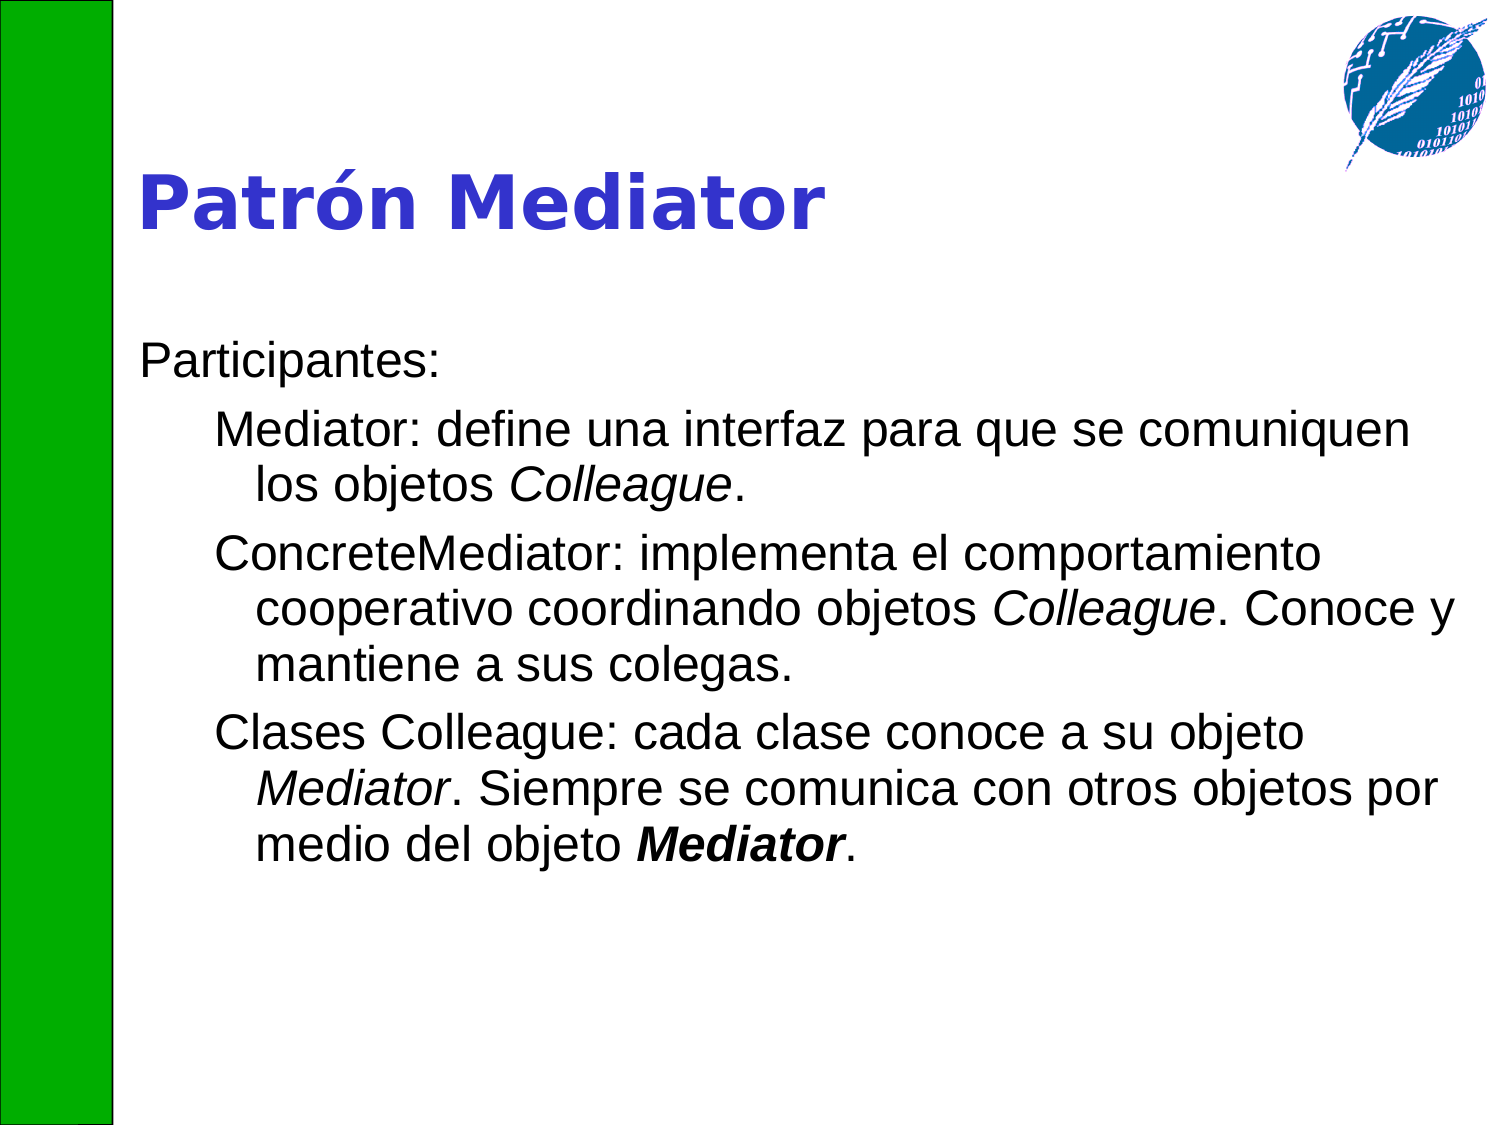

# Patrón Mediator
Participantes:
Mediator: define una interfaz para que se comuniquen los objetos Colleague.
ConcreteMediator: implementa el comportamiento cooperativo coordinando objetos Colleague. Conoce y mantiene a sus colegas.
Clases Colleague: cada clase conoce a su objeto Mediator. Siempre se comunica con otros objetos por medio del objeto Mediator.